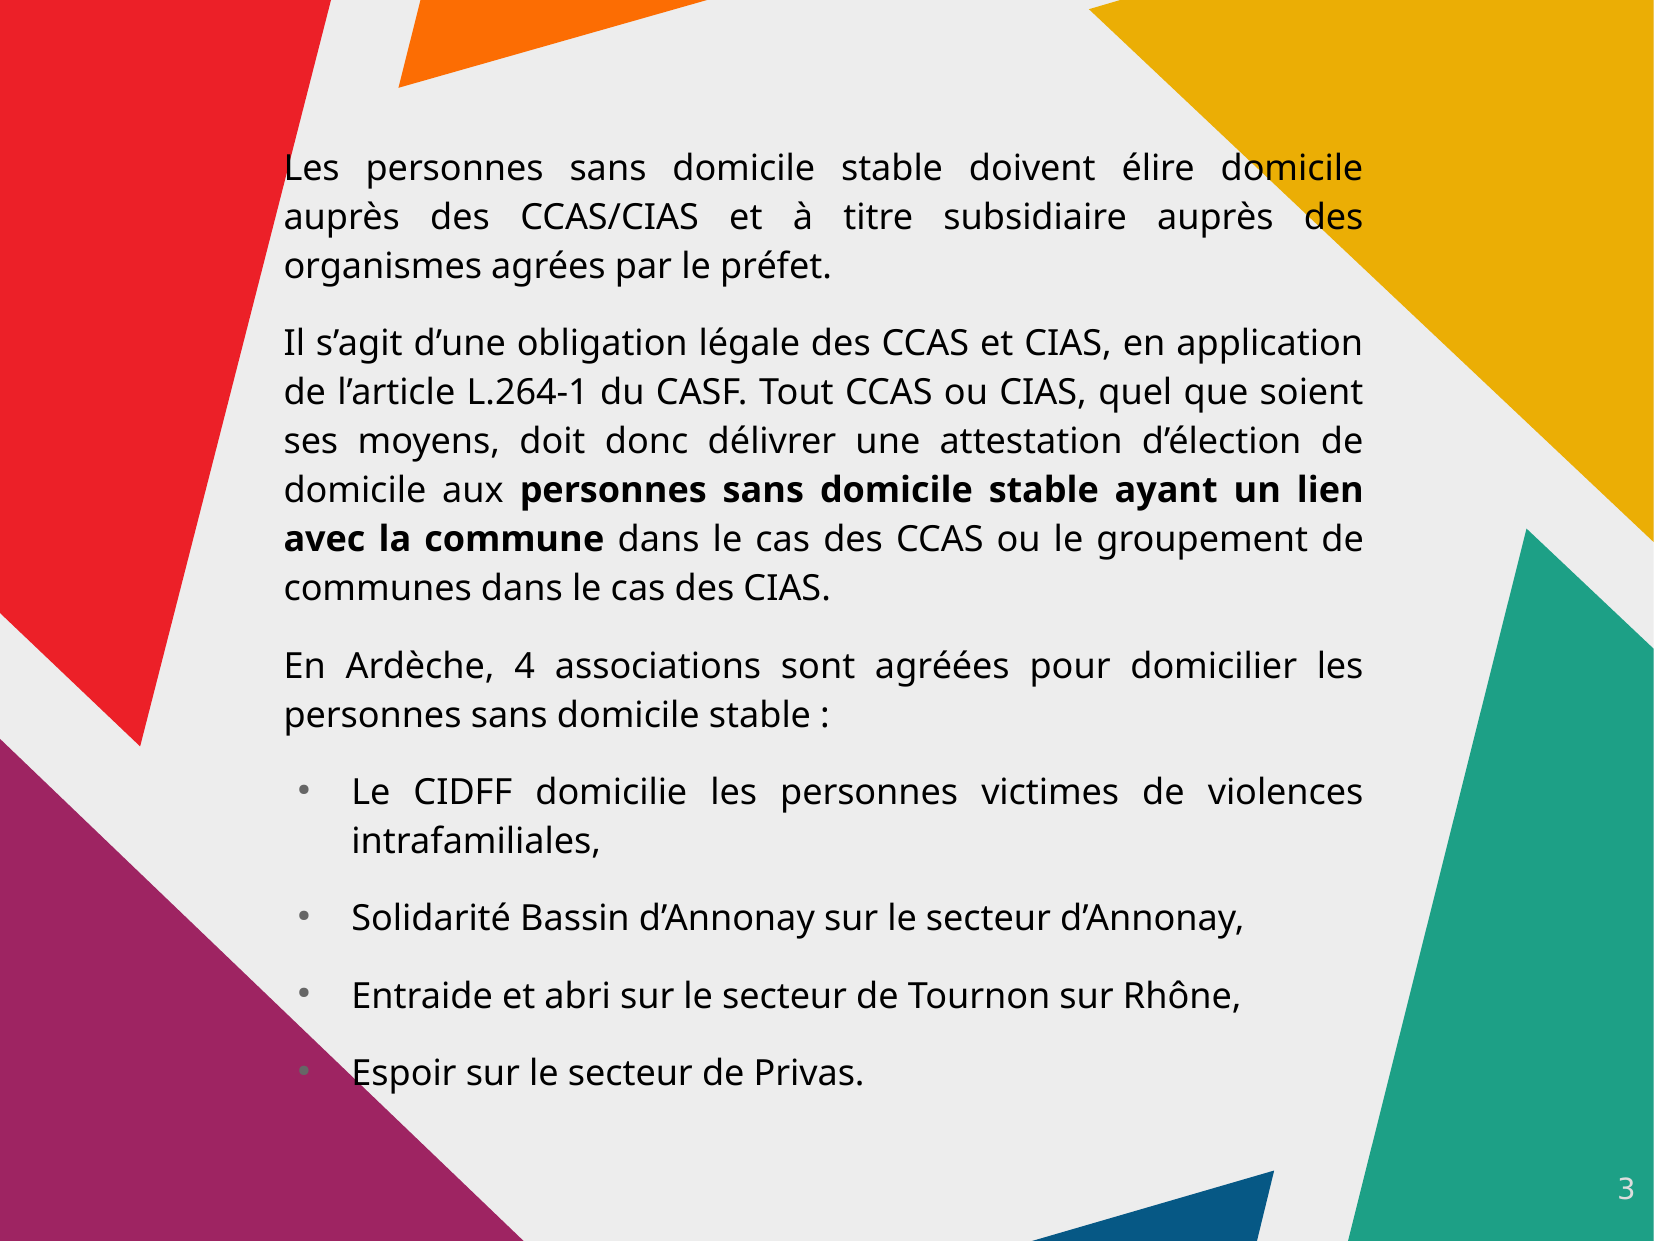

# Les personnes sans domicile stable doivent élire domicile auprès des CCAS/CIAS et à titre subsidiaire auprès des organismes agrées par le préfet.
Il s’agit d’une obligation légale des CCAS et CIAS, en application de l’article L.264-1 du CASF. Tout CCAS ou CIAS, quel que soient ses moyens, doit donc délivrer une attestation d’élection de domicile aux personnes sans domicile stable ayant un lien avec la commune dans le cas des CCAS ou le groupement de communes dans le cas des CIAS.
En Ardèche, 4 associations sont agréées pour domicilier les personnes sans domicile stable :
Le CIDFF domicilie les personnes victimes de violences intrafamiliales,
Solidarité Bassin d’Annonay sur le secteur d’Annonay,
Entraide et abri sur le secteur de Tournon sur Rhône,
Espoir sur le secteur de Privas.
3